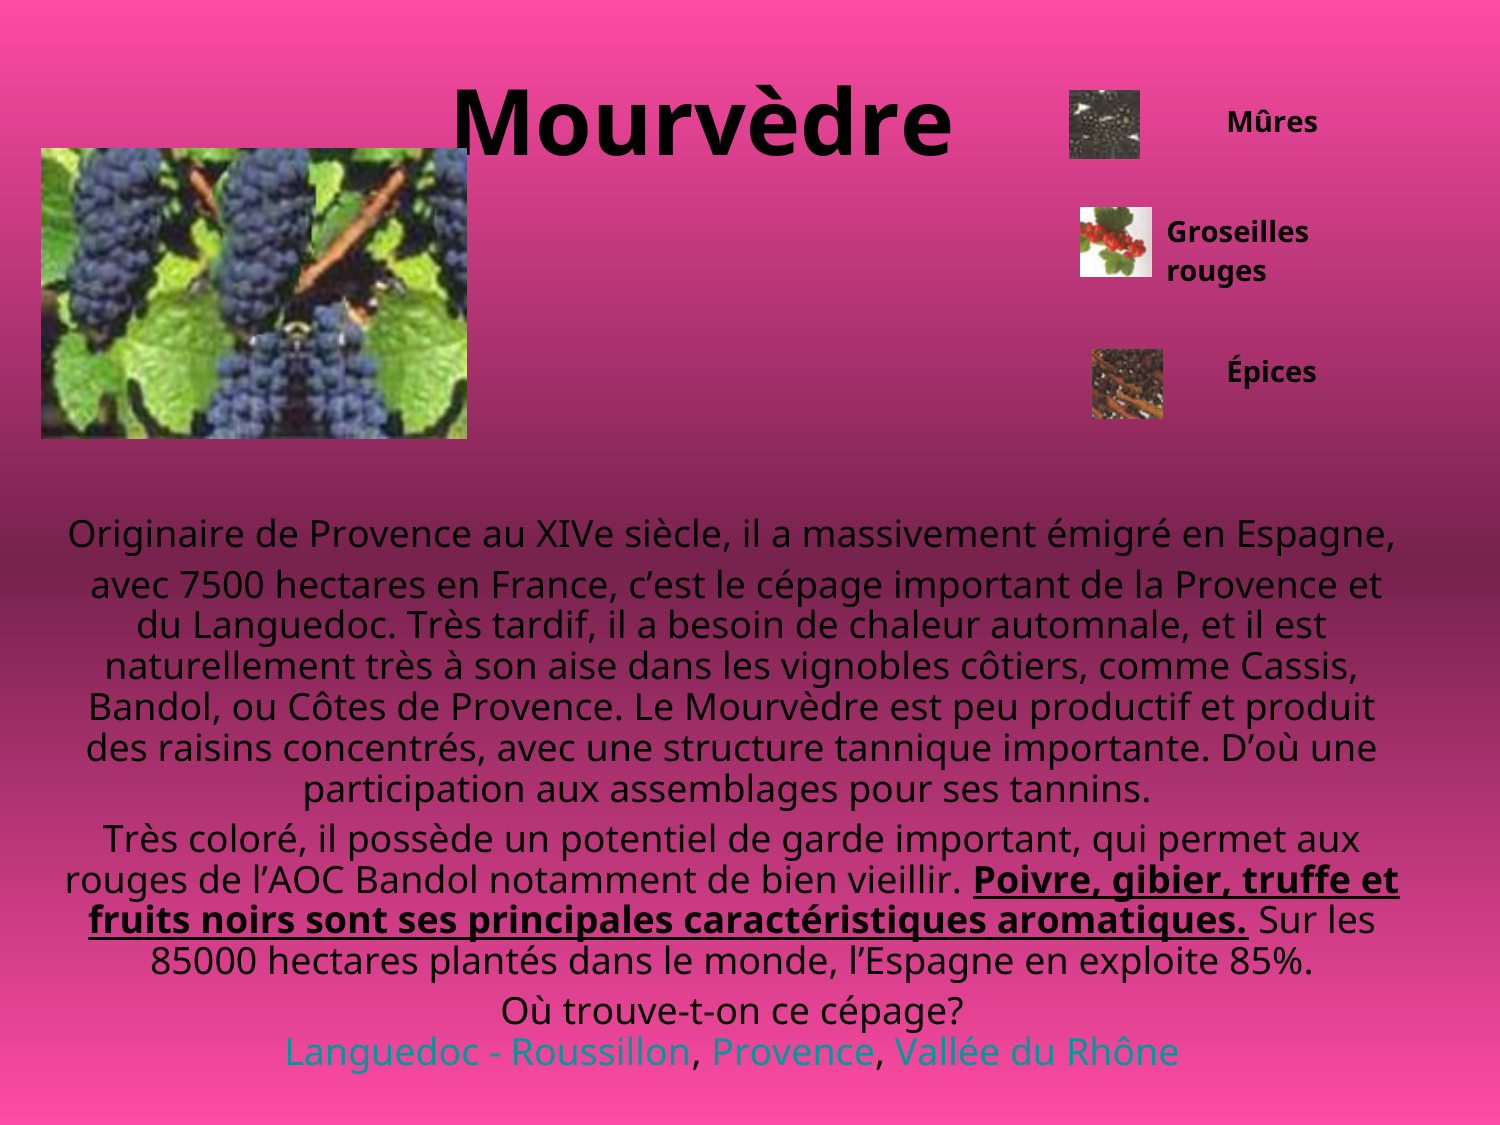

# Mourvèdre
       Mûres
Groseilles rouges
       Épices
Originaire de Provence au XIVe siècle, il a massivement émigré en Espagne,
 avec 7500 hectares en France, c’est le cépage important de la Provence et du Languedoc. Très tardif, il a besoin de chaleur automnale, et il est naturellement très à son aise dans les vignobles côtiers, comme Cassis, Bandol, ou Côtes de Provence. Le Mourvèdre est peu productif et produit des raisins concentrés, avec une structure tannique importante. D’où une participation aux assemblages pour ses tannins.
Très coloré, il possède un potentiel de garde important, qui permet aux rouges de l’AOC Bandol notamment de bien vieillir. Poivre, gibier, truffe et fruits noirs sont ses principales caractéristiques aromatiques. Sur les 85000 hectares plantés dans le monde, l’Espagne en exploite 85%.
Où trouve-t-on ce cépage?
Languedoc - Roussillon, Provence, Vallée du Rhône